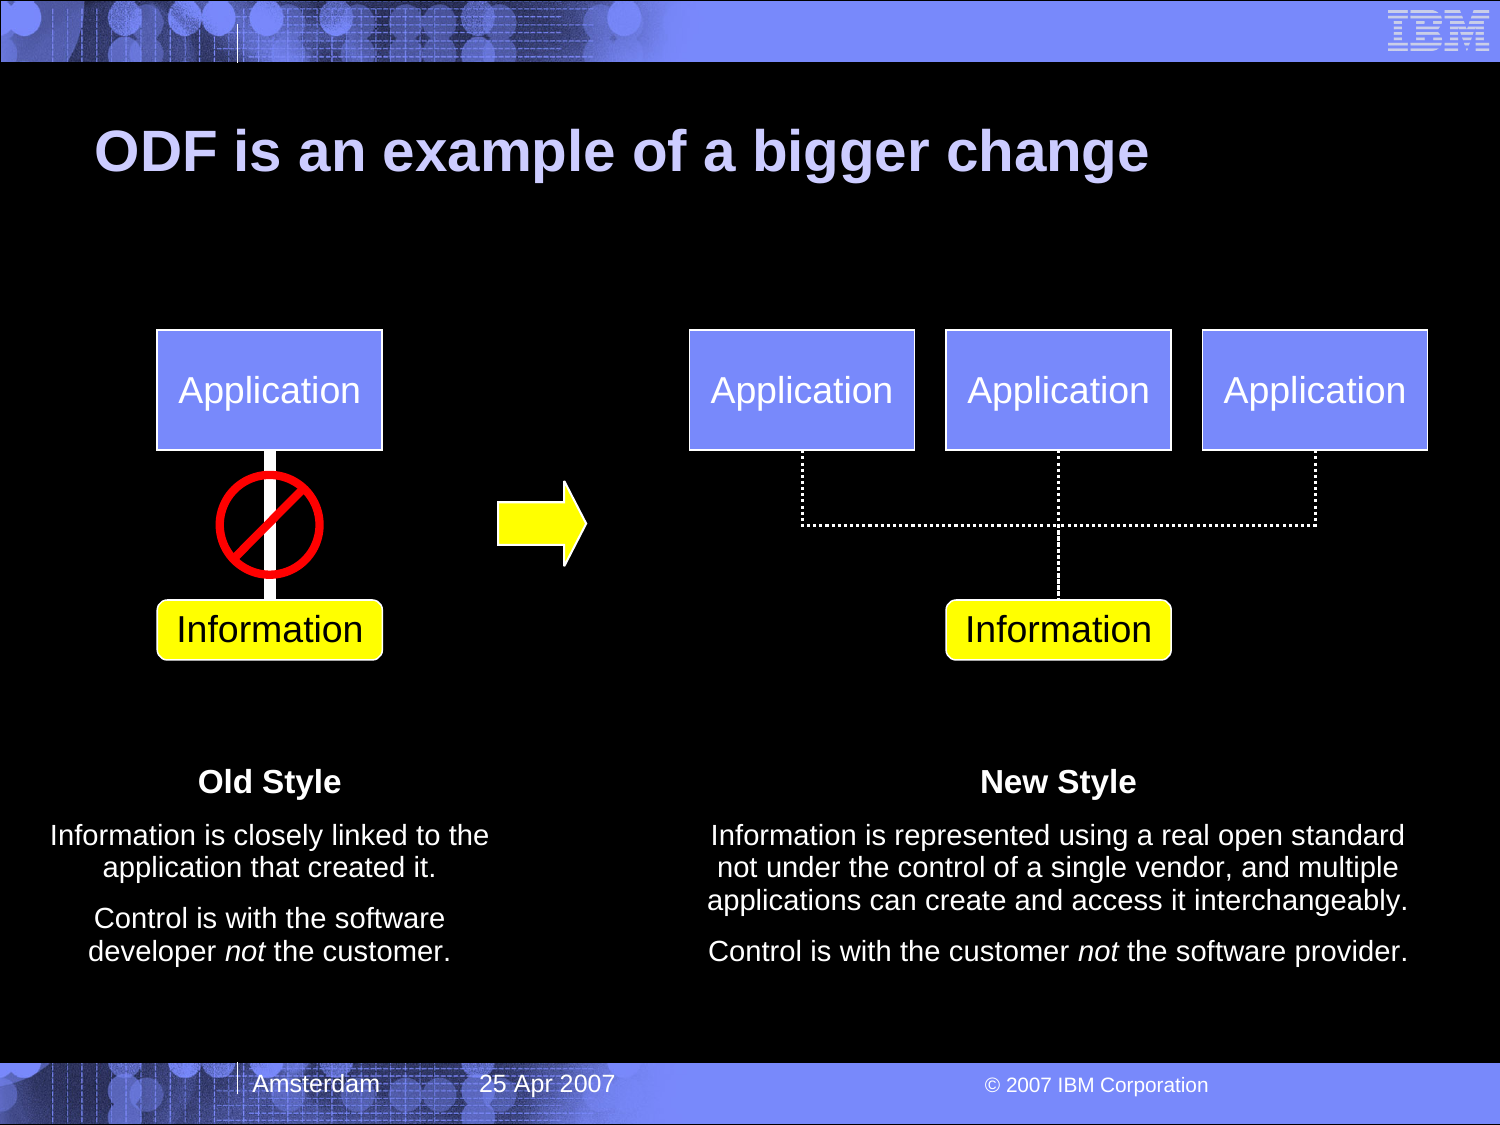

# ODF is an example of a bigger change
Application
Information
Old Style
Information is closely linked to the application that created it.
Control is with the software developer not the customer.
Application
Application
Application
Information
New Style
Information is represented using a real open standard not under the control of a single vendor, and multiple applications can create and access it interchangeably.
Control is with the customer not the software provider.